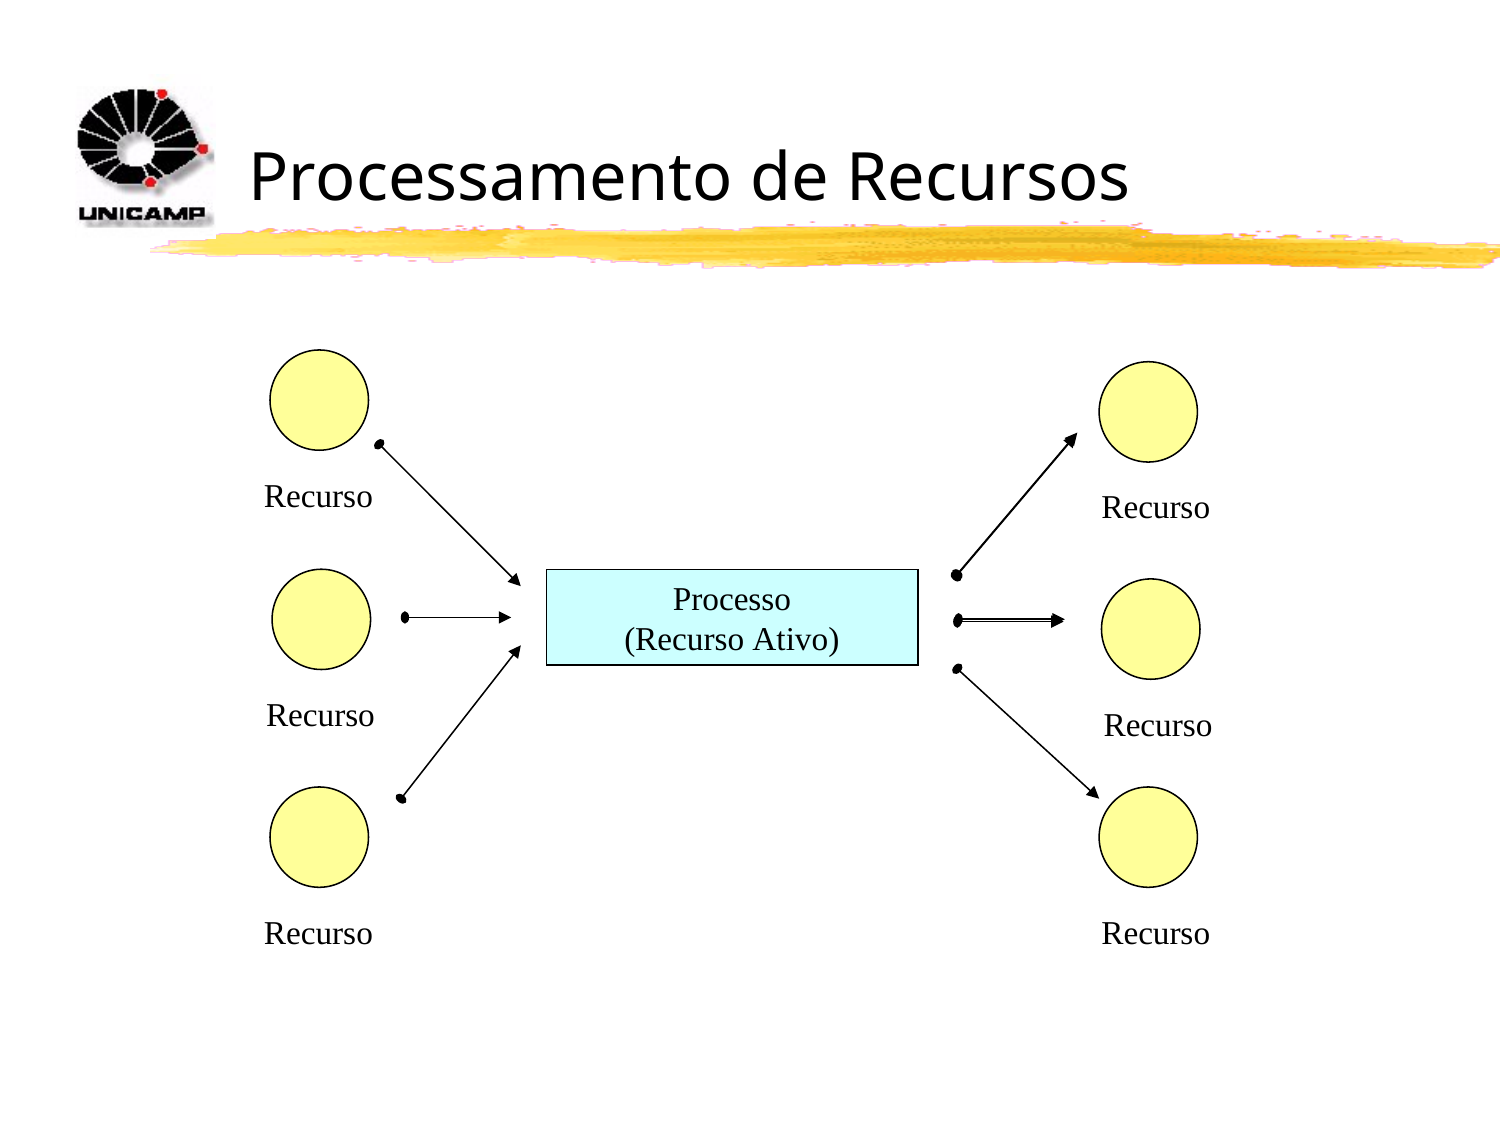

# Processamento de Recursos
Recurso
Recurso
Processo
(Recurso Ativo)
Recurso
Recurso
Recurso
Recurso